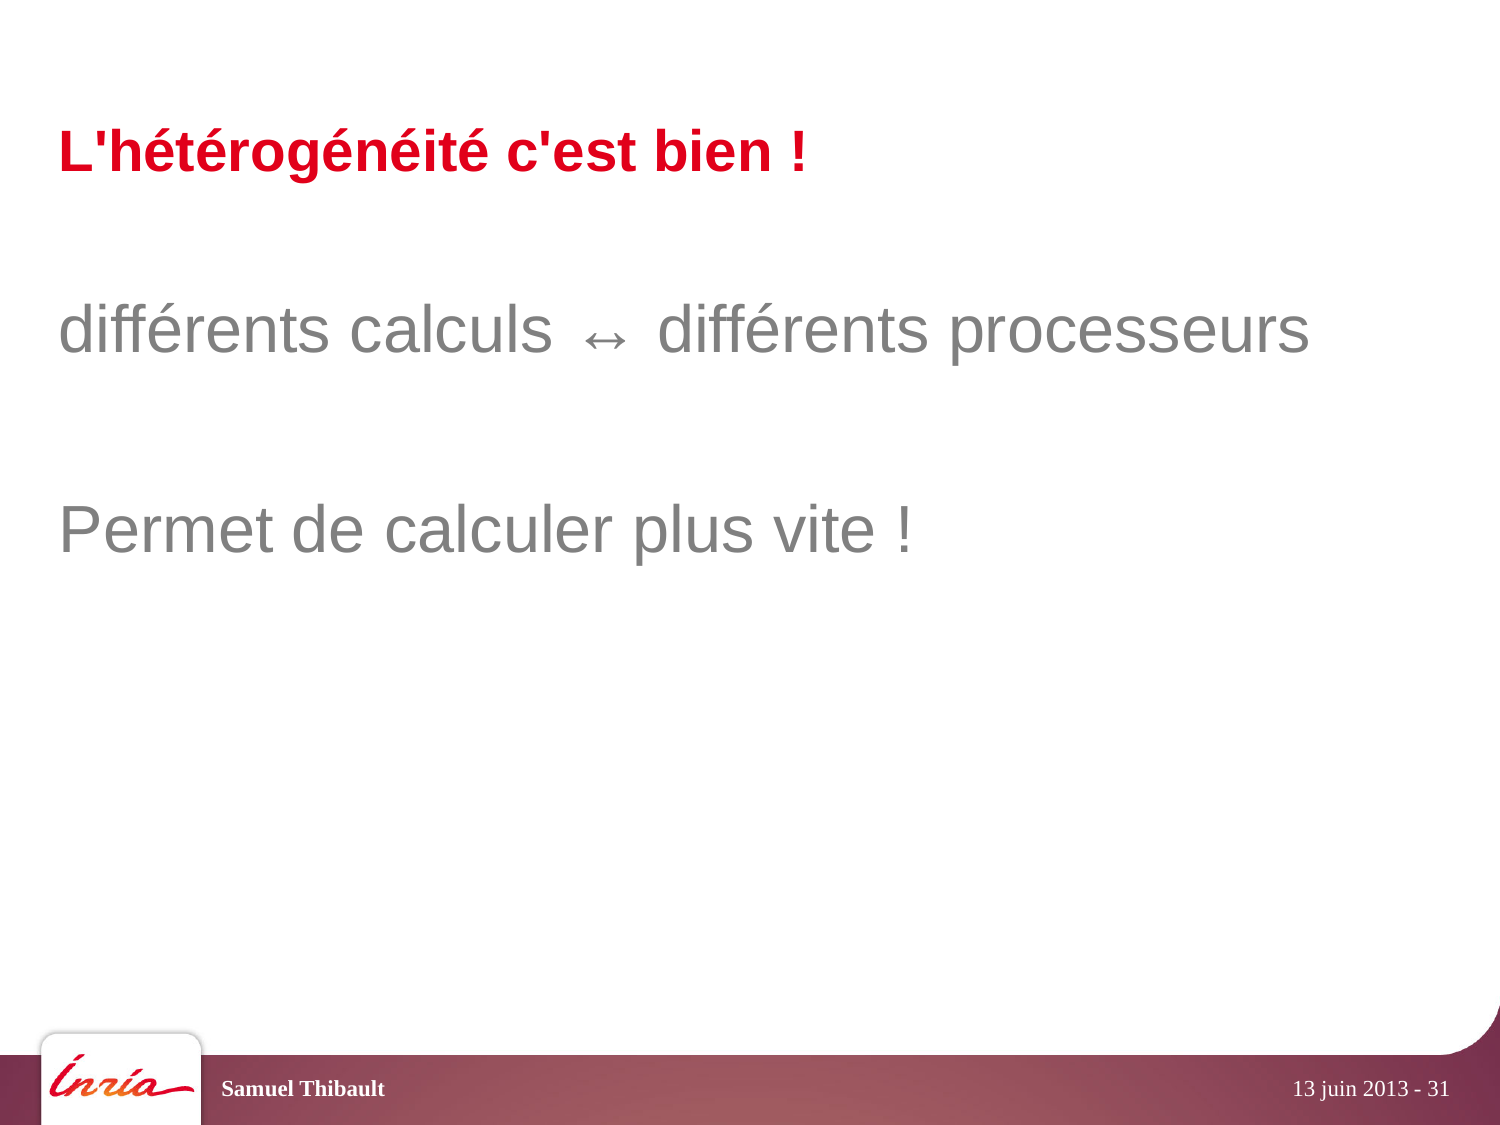

# L'hétérogénéité c'est bien !
différents calculs ↔ différents processeurs
Permet de calculer plus vite !
31
Samuel Thibault
13 juin 2013